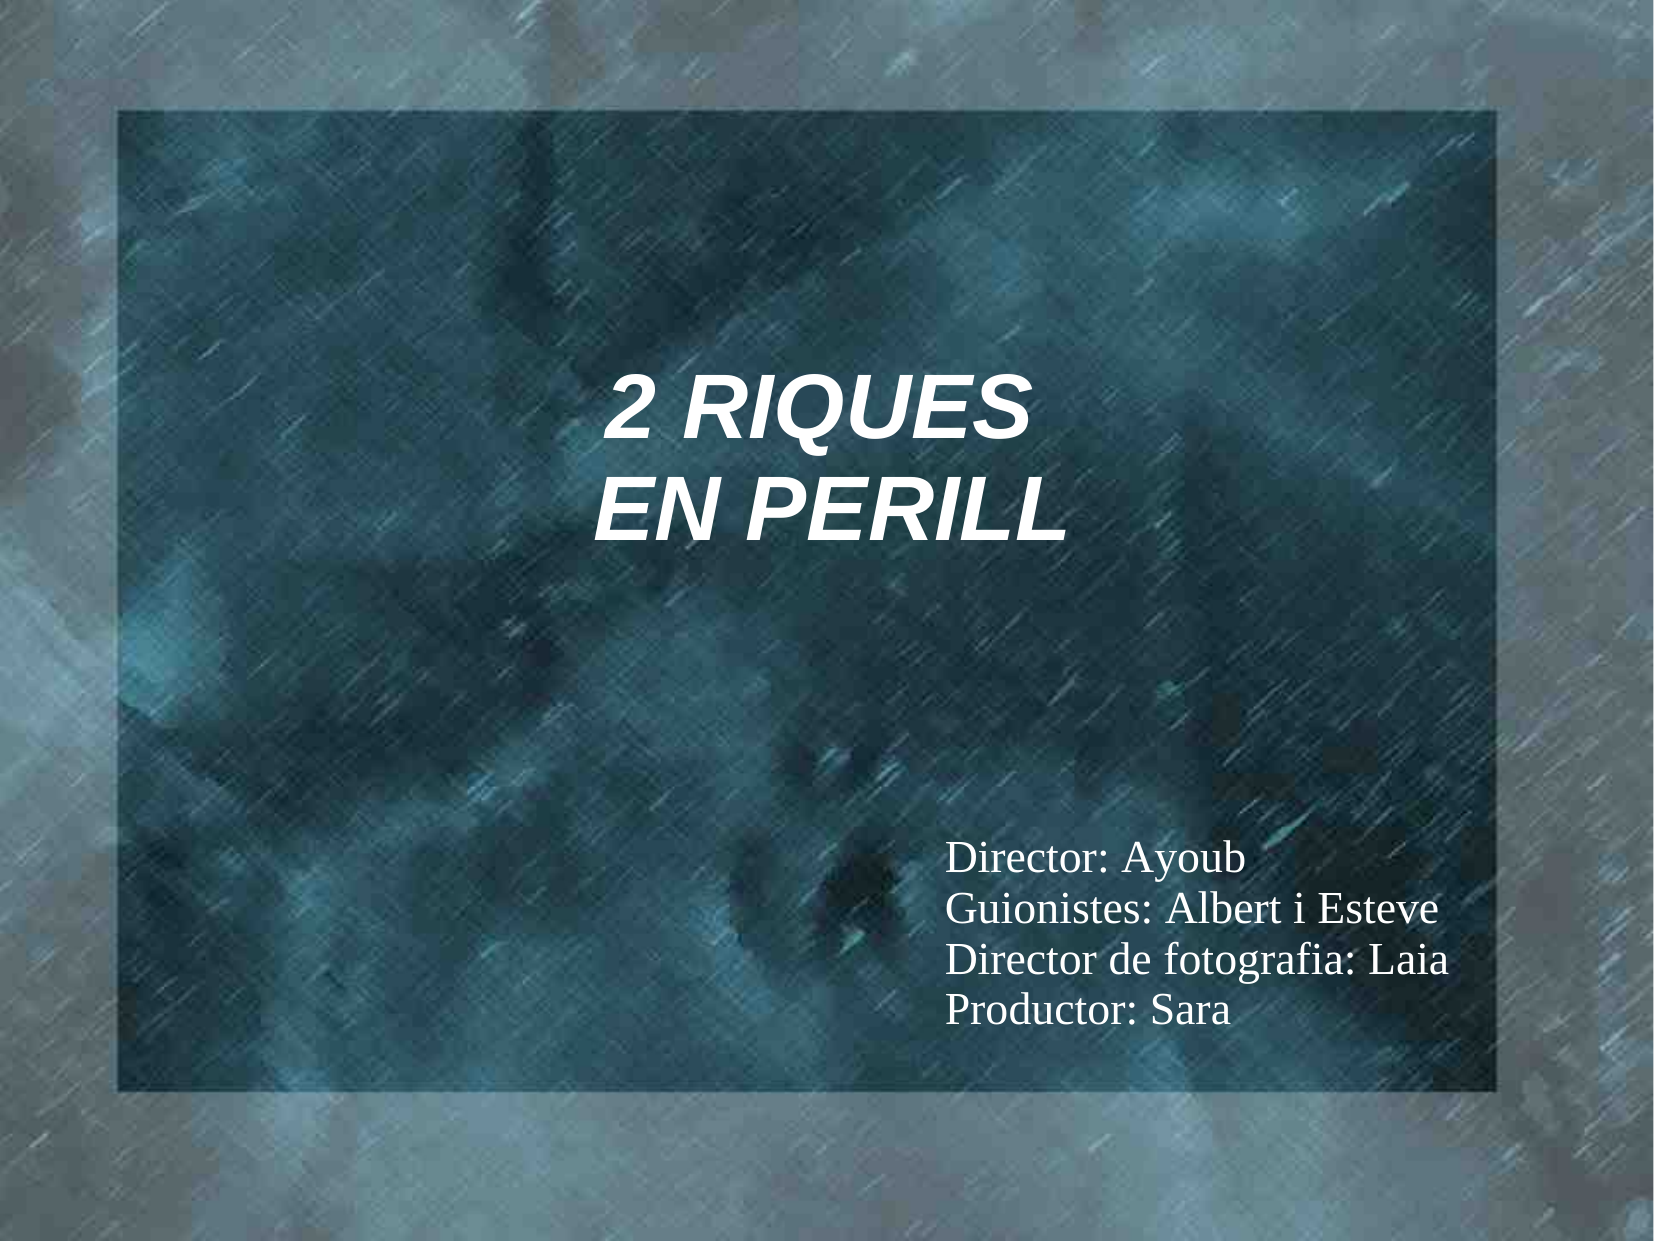

# 2 RIQUES EN PERILL
Director: Ayoub
Guionistes: Albert i Esteve
Director de fotografia: Laia
Productor: Sara